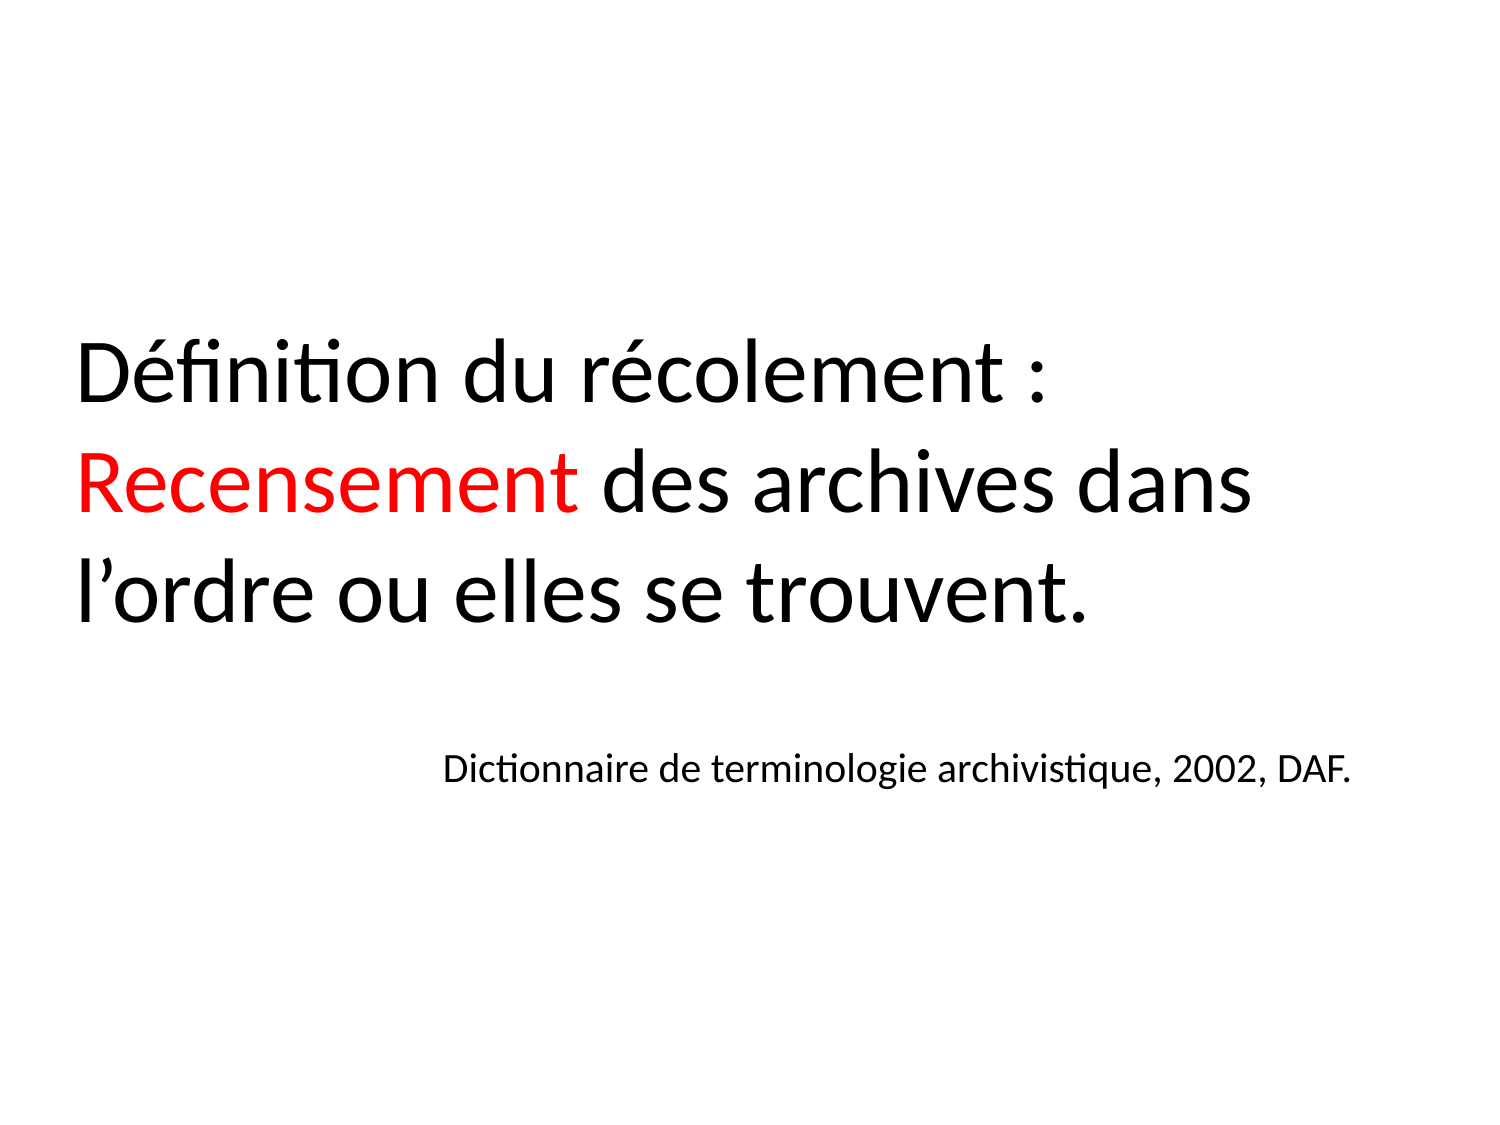

# Définition du récolement : Recensement des archives dans l’ordre ou elles se trouvent. Dictionnaire de terminologie archivistique, 2002, DAF.